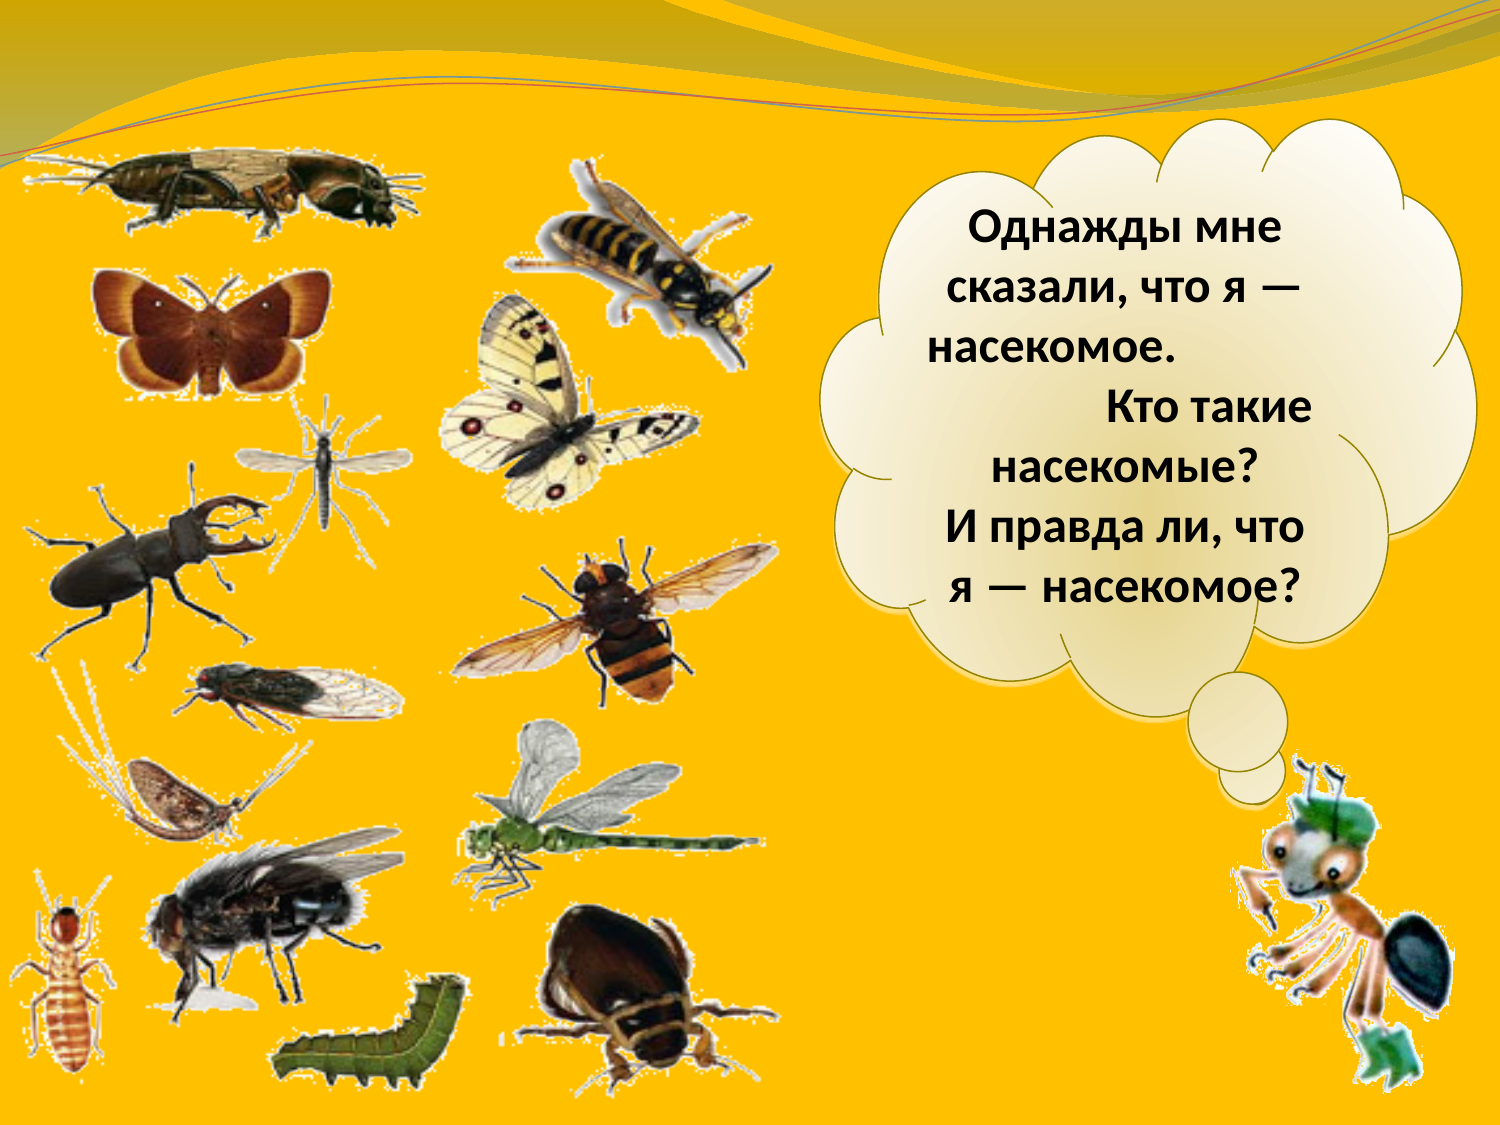

Однажды мне сказали, что я — насекомое. Кто такие насекомые? И правда ли, что я — насекомое?